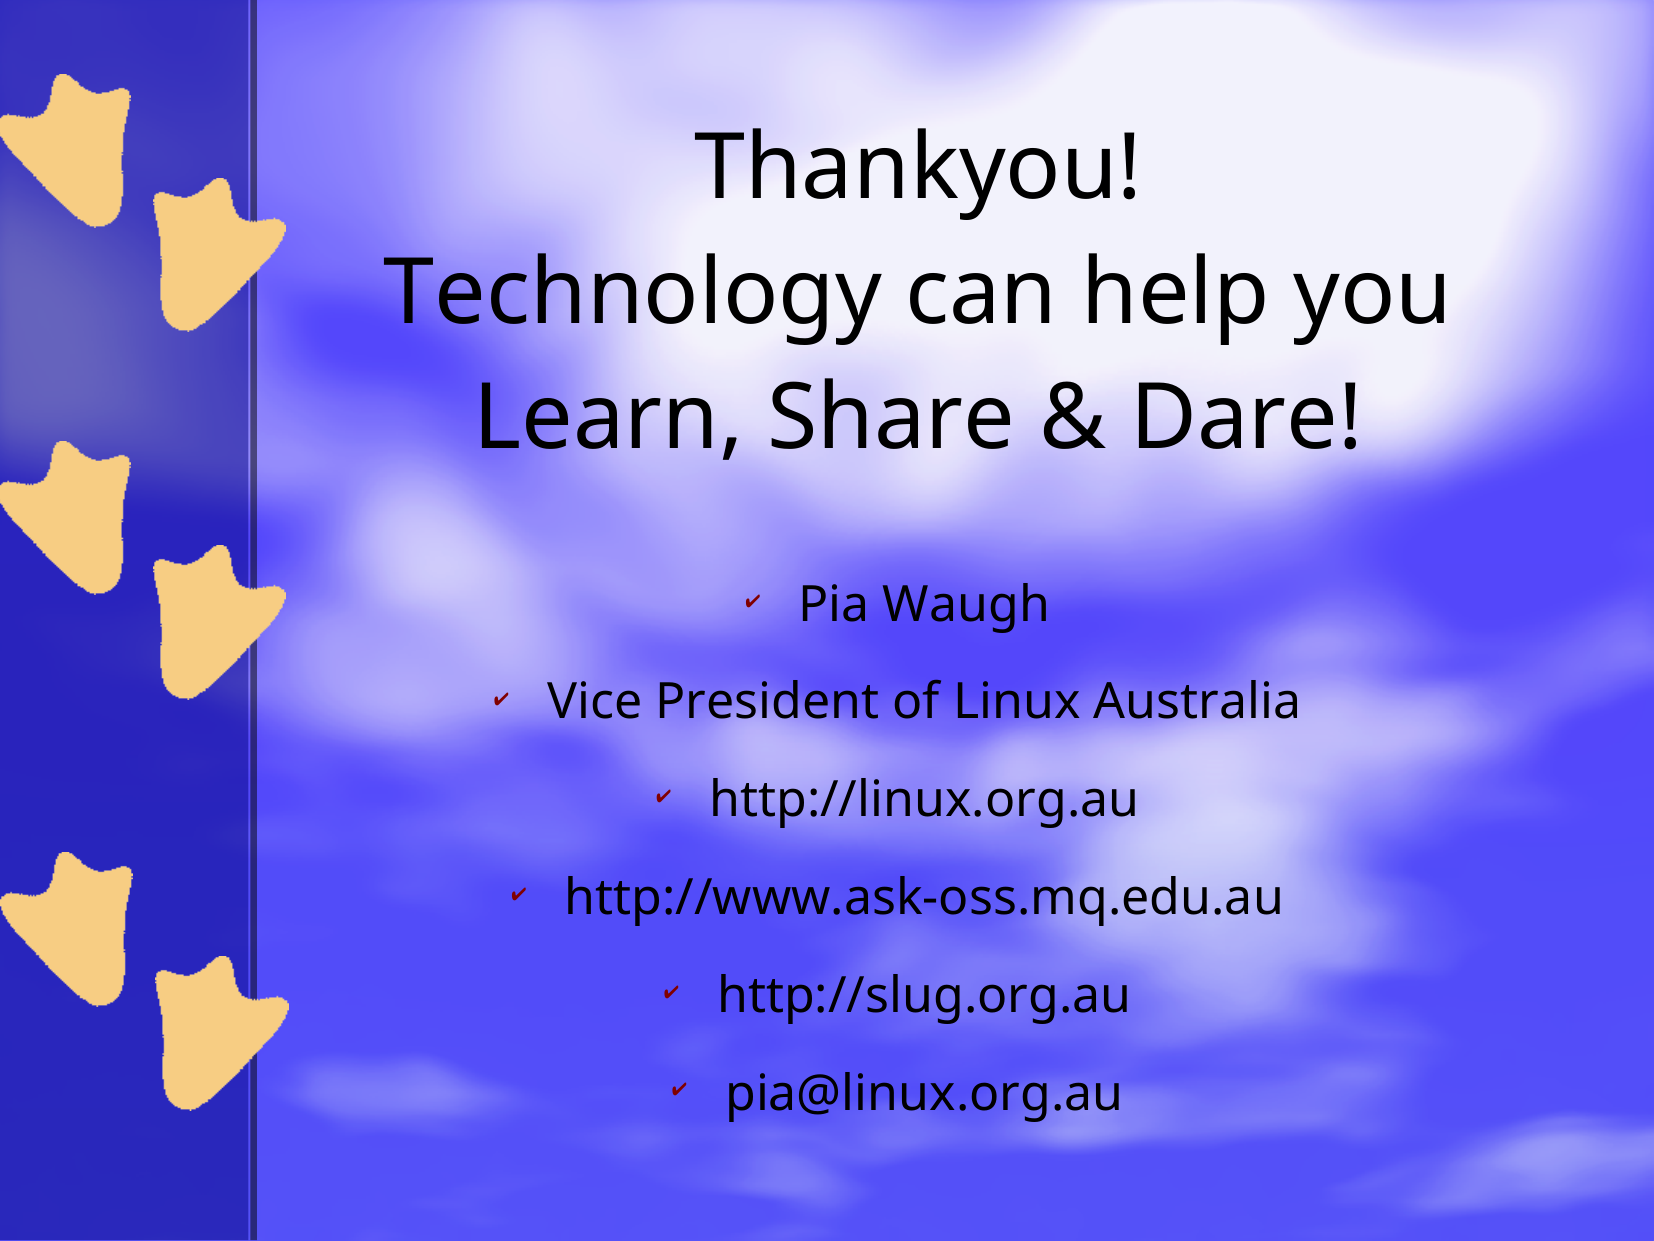

Thankyou!
Technology can help you
Learn, Share & Dare!
# Pia Waugh
Vice President of Linux Australia
http://linux.org.au
http://www.ask-oss.mq.edu.au
http://slug.org.au
pia@linux.org.au